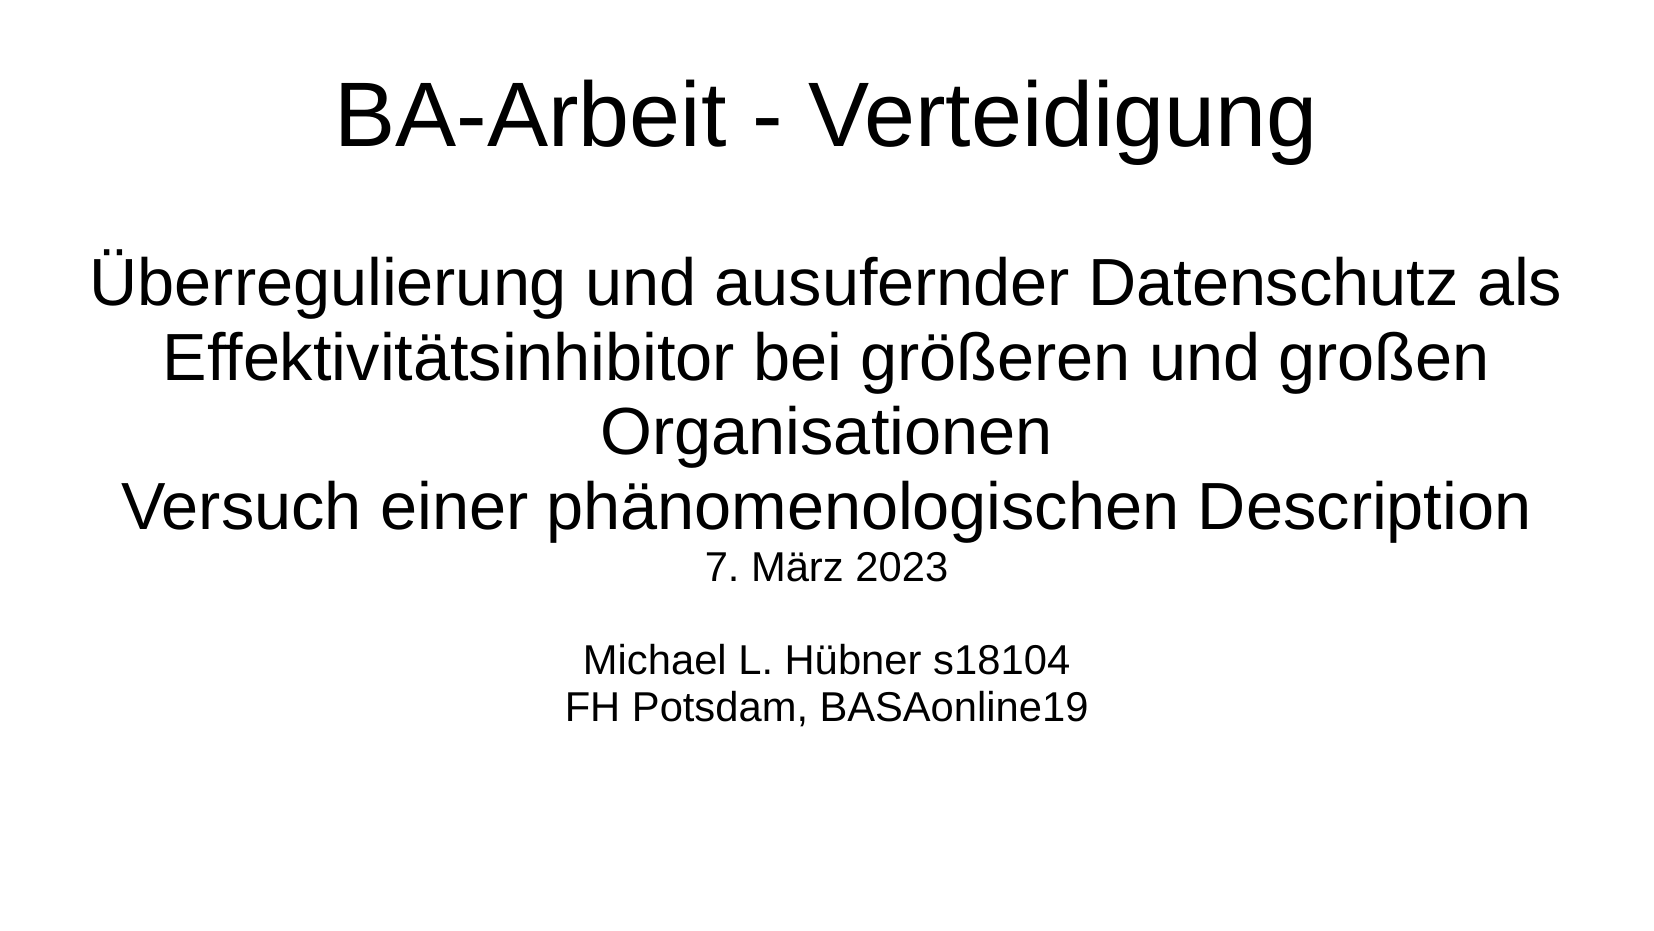

# BA-Arbeit - Verteidigung
Überregulierung und ausufernder Datenschutz als Effektivitätsinhibitor bei größeren und großen Organisationen
Versuch einer phänomenologischen Description
7. März 2023
Michael L. Hübner s18104
FH Potsdam, BASAonline19